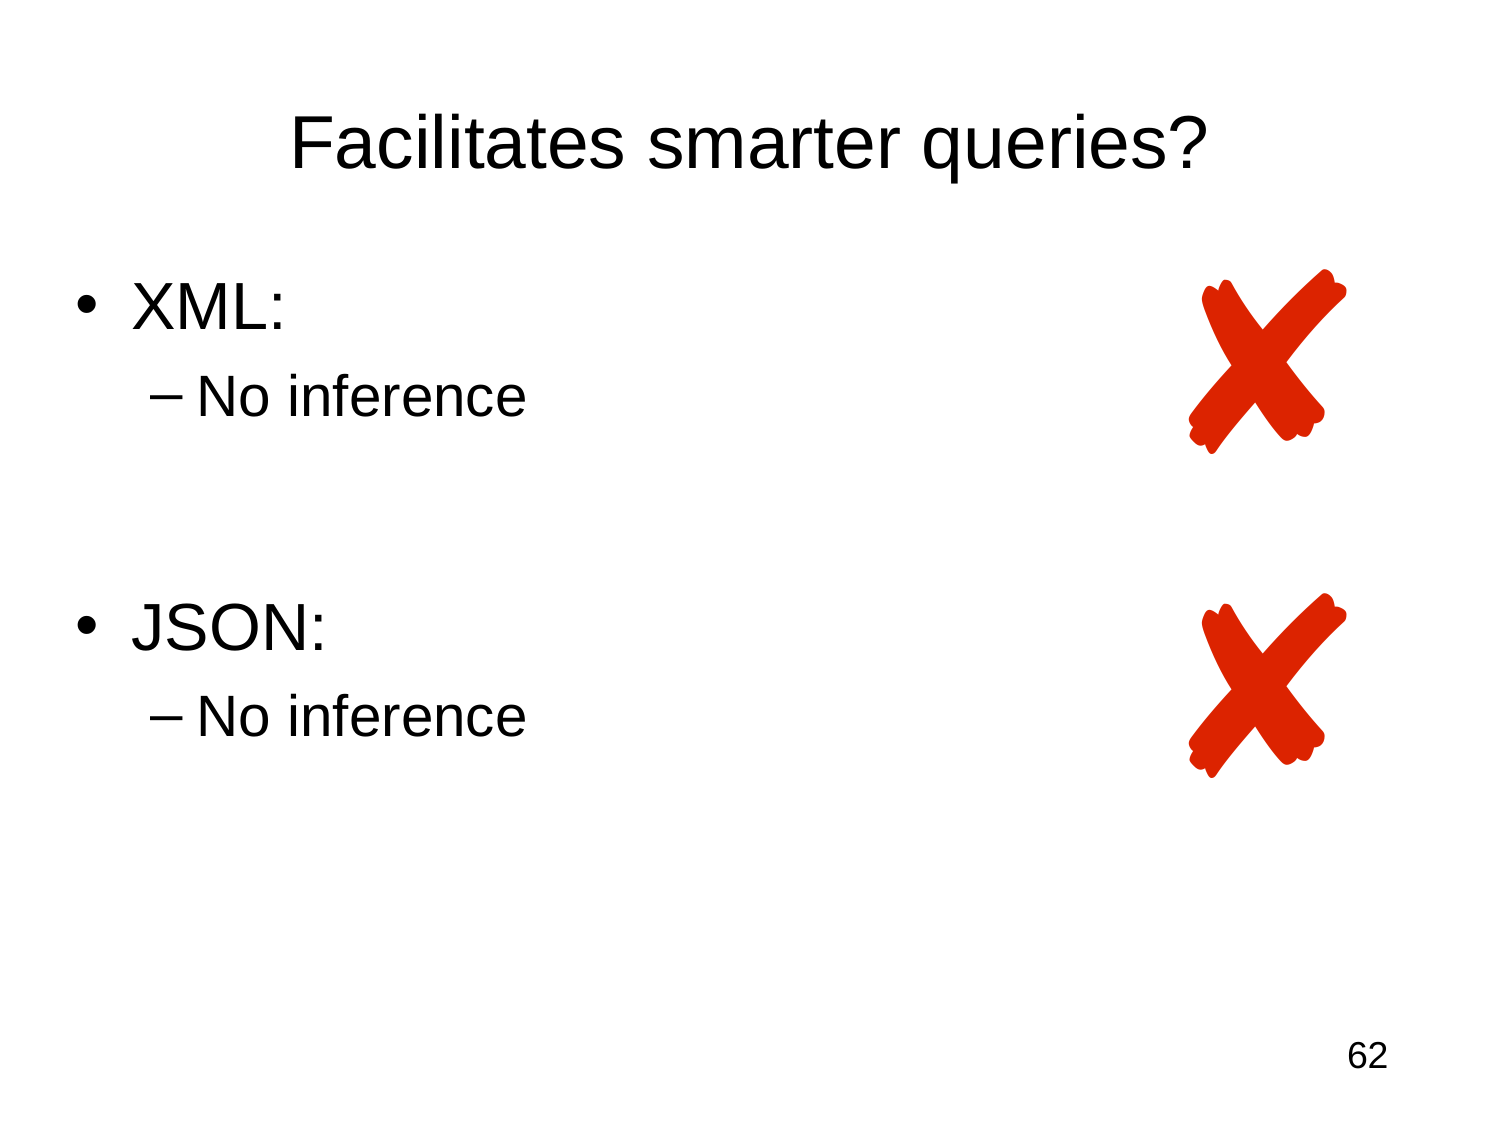

# Facilitates smarter queries?
✘
XML:
No inference
JSON:
No inference
✘
62